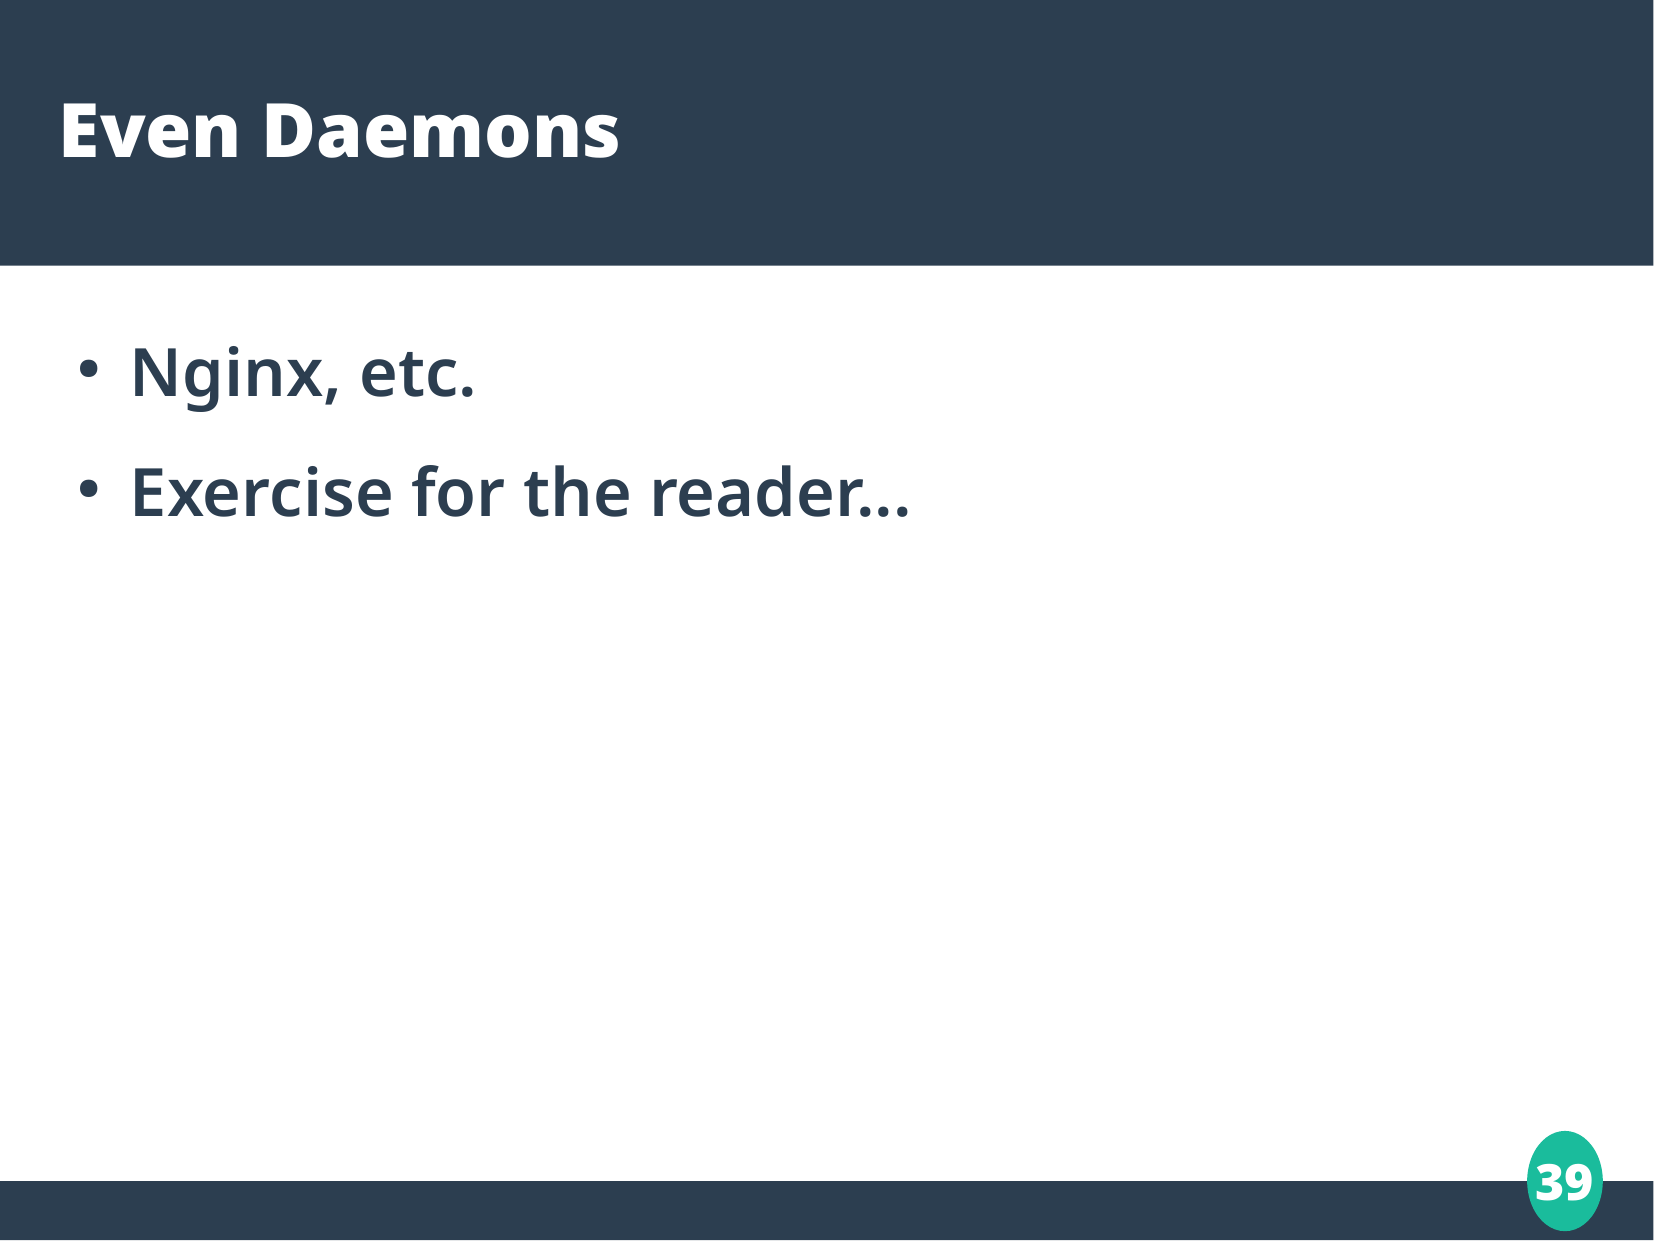

# Even Daemons
Nginx, etc.
Exercise for the reader...